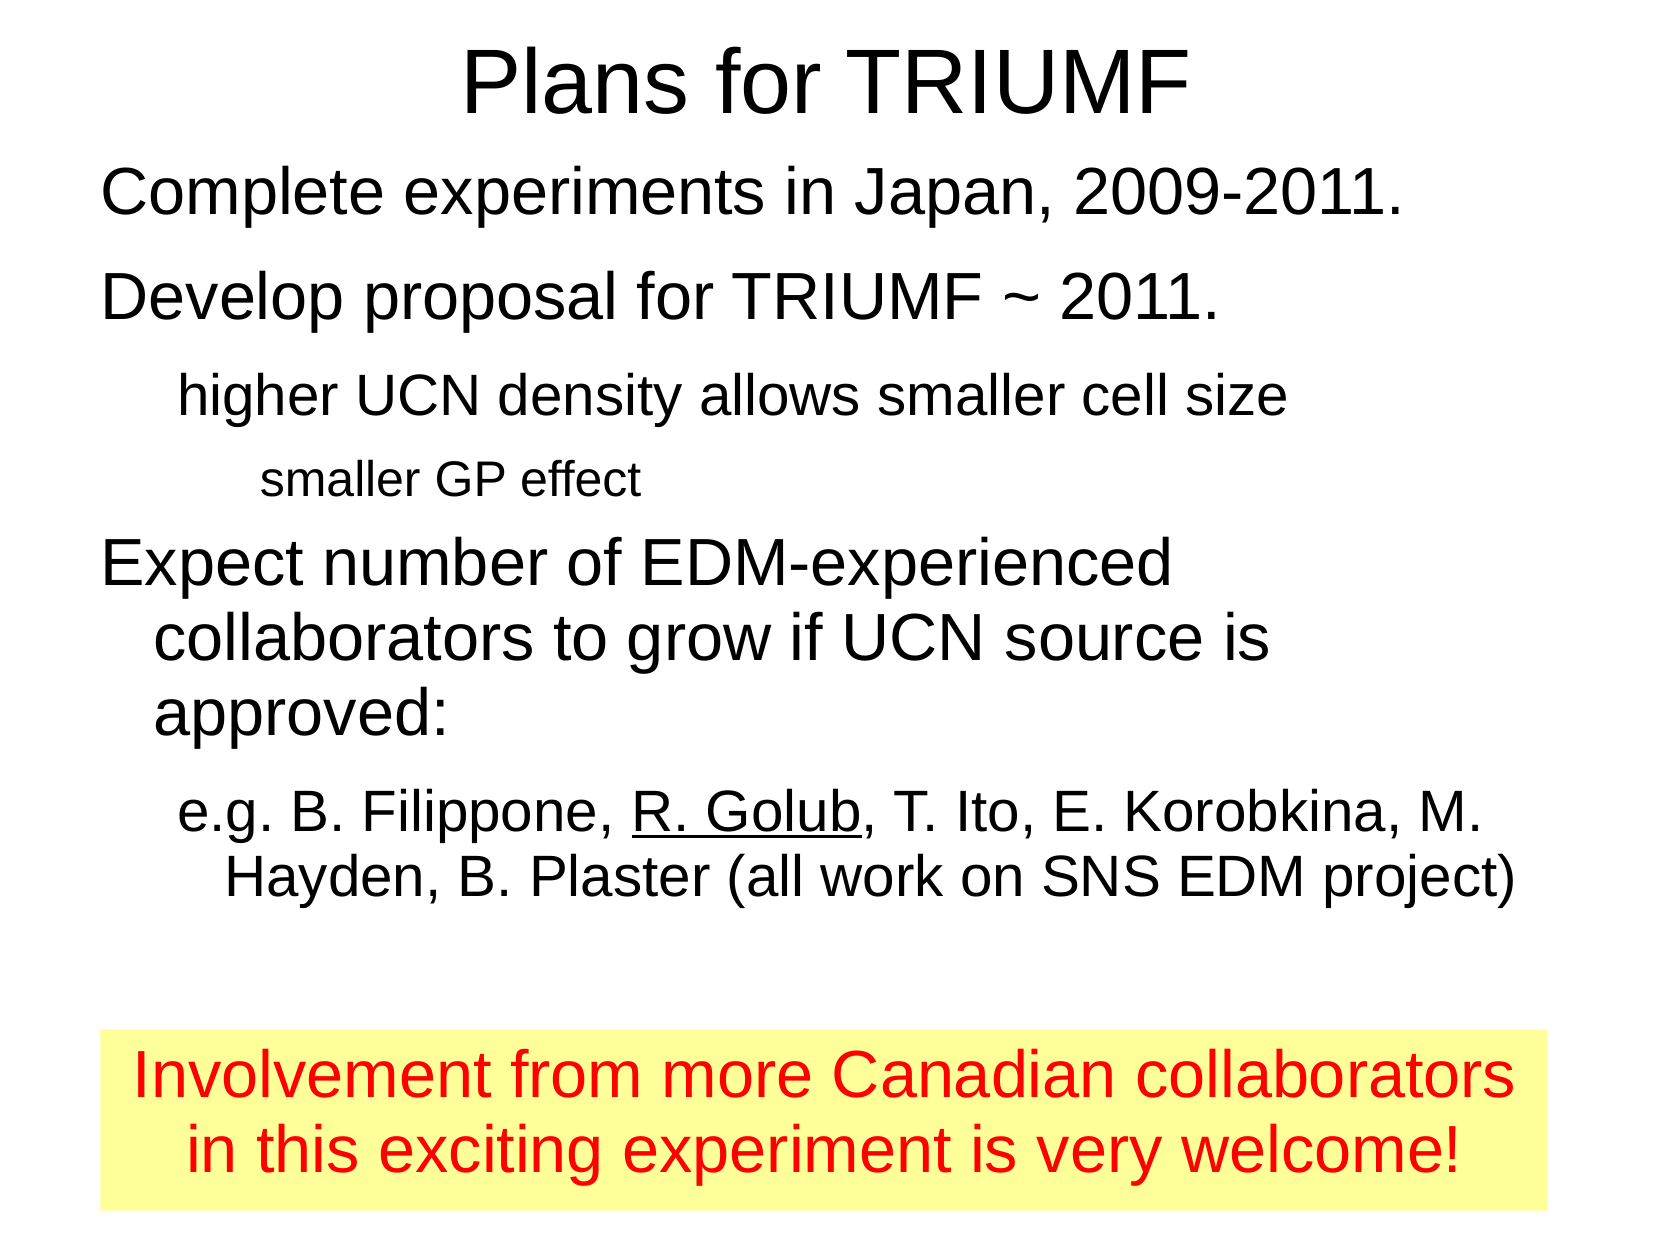

# Plans for TRIUMF
Complete experiments in Japan, 2009-2011.
Develop proposal for TRIUMF ~ 2011.
higher UCN density allows smaller cell size
smaller GP effect
Expect number of EDM-experienced collaborators to grow if UCN source is approved:
e.g. B. Filippone, R. Golub, T. Ito, E. Korobkina, M. Hayden, B. Plaster (all work on SNS EDM project)
Involvement from more Canadian collaborators in this exciting experiment is very welcome!